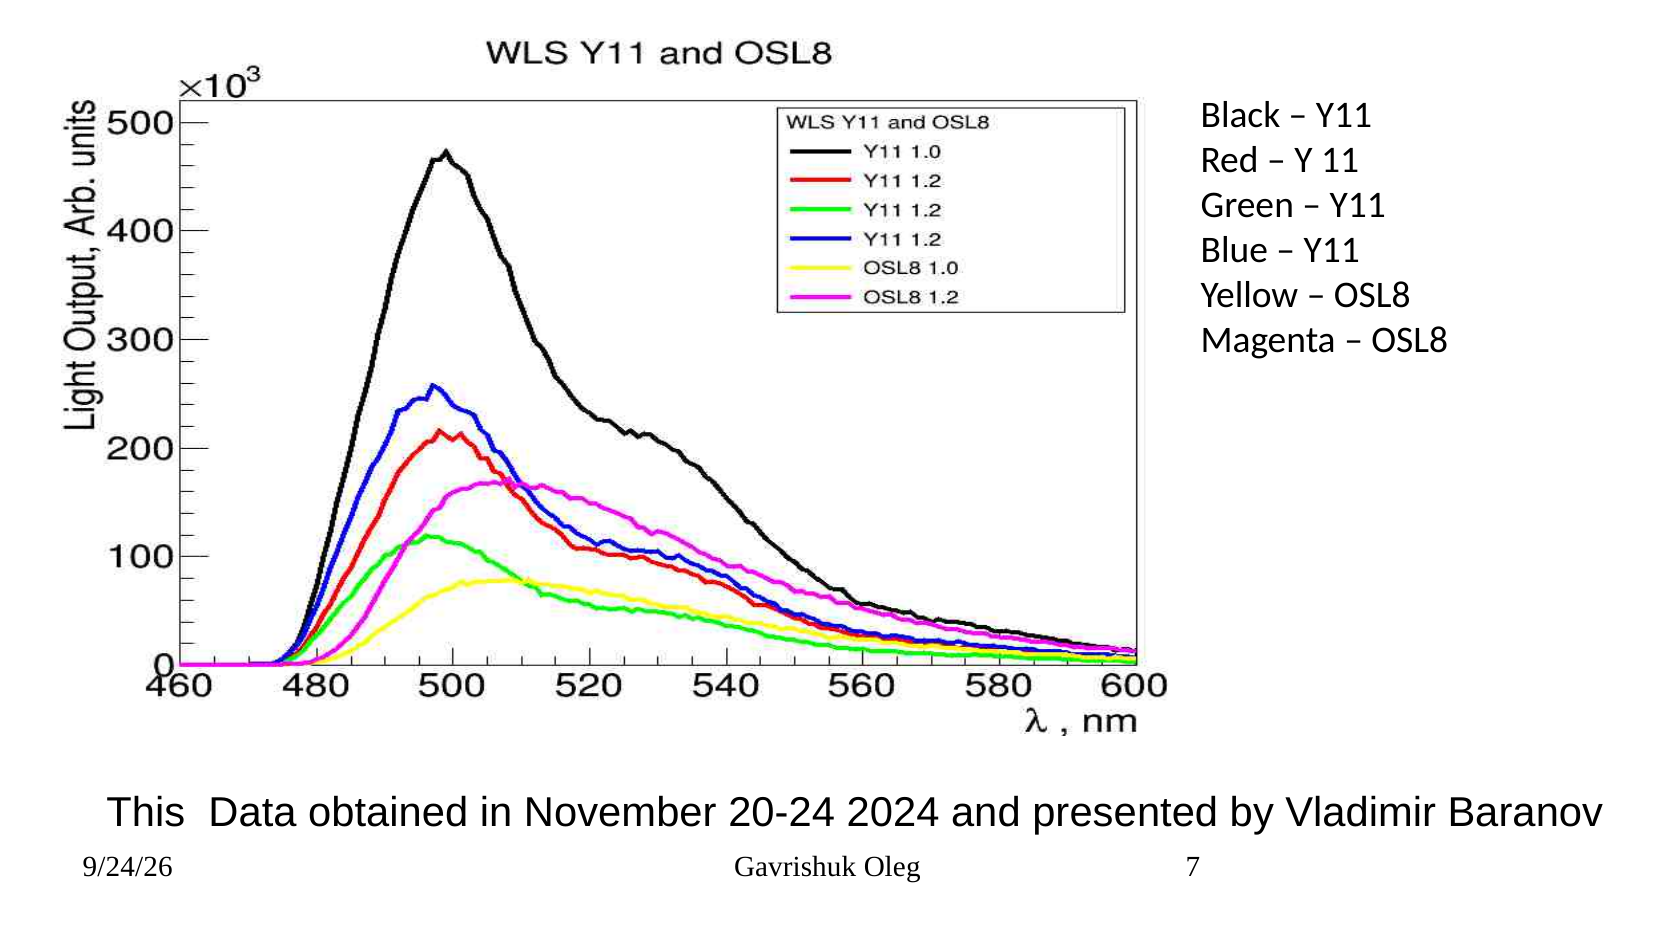

# WLS spectra
Black – Y11
Red – Y 11
Green – Y11
Blue – Y11
Yellow – OSL8
Magenta – OSL8
This Data obtained in November 20-24 2024 and presented by Vladimir Baranov
Gavrishuk Oleg